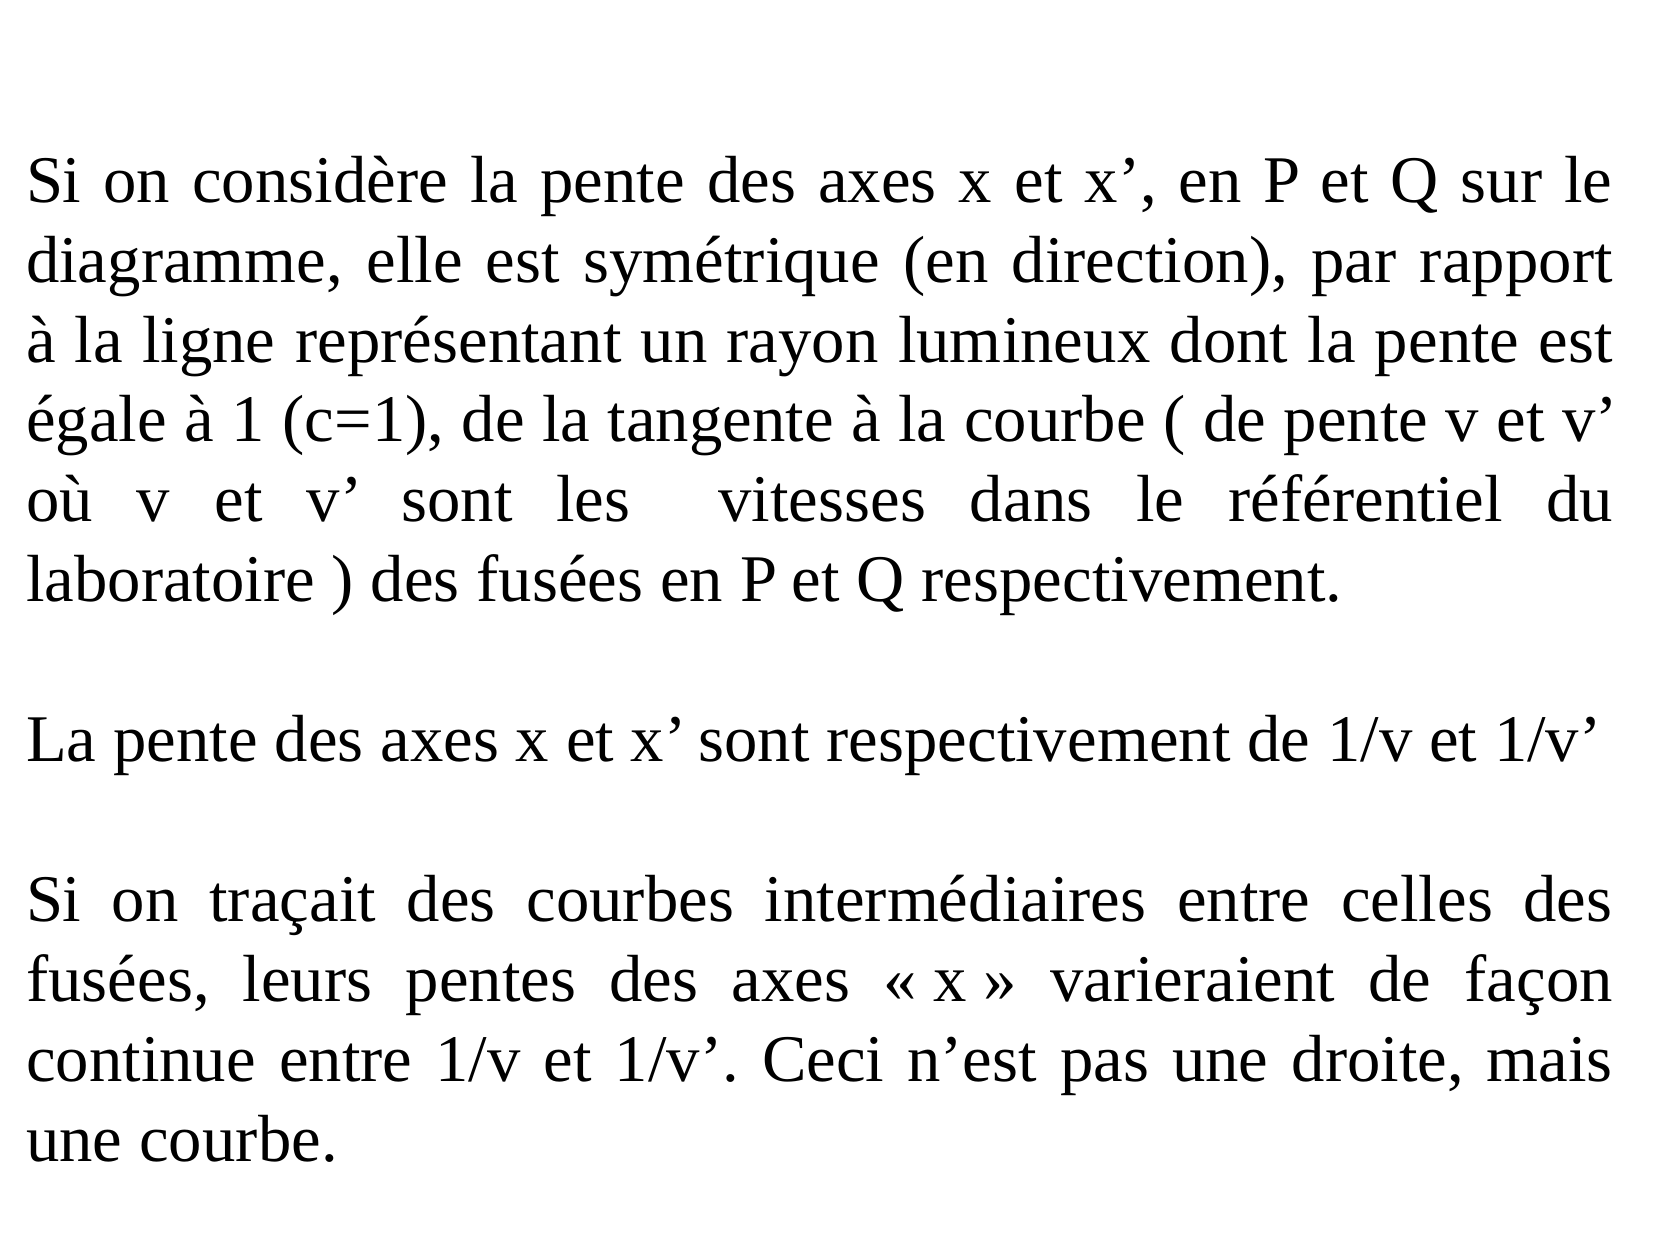

Si on considère la pente des axes x et x’, en P et Q sur le diagramme, elle est symétrique (en direction), par rapport à la ligne représentant un rayon lumineux dont la pente est égale à 1 (c=1), de la tangente à la courbe ( de pente v et v’ où v et v’ sont les vitesses dans le référentiel du laboratoire ) des fusées en P et Q respectivement.
La pente des axes x et x’ sont respectivement de 1/v et 1/v’
Si on traçait des courbes intermédiaires entre celles des fusées, leurs pentes des axes « x » varieraient de façon continue entre 1/v et 1/v’. Ceci n’est pas une droite, mais une courbe.